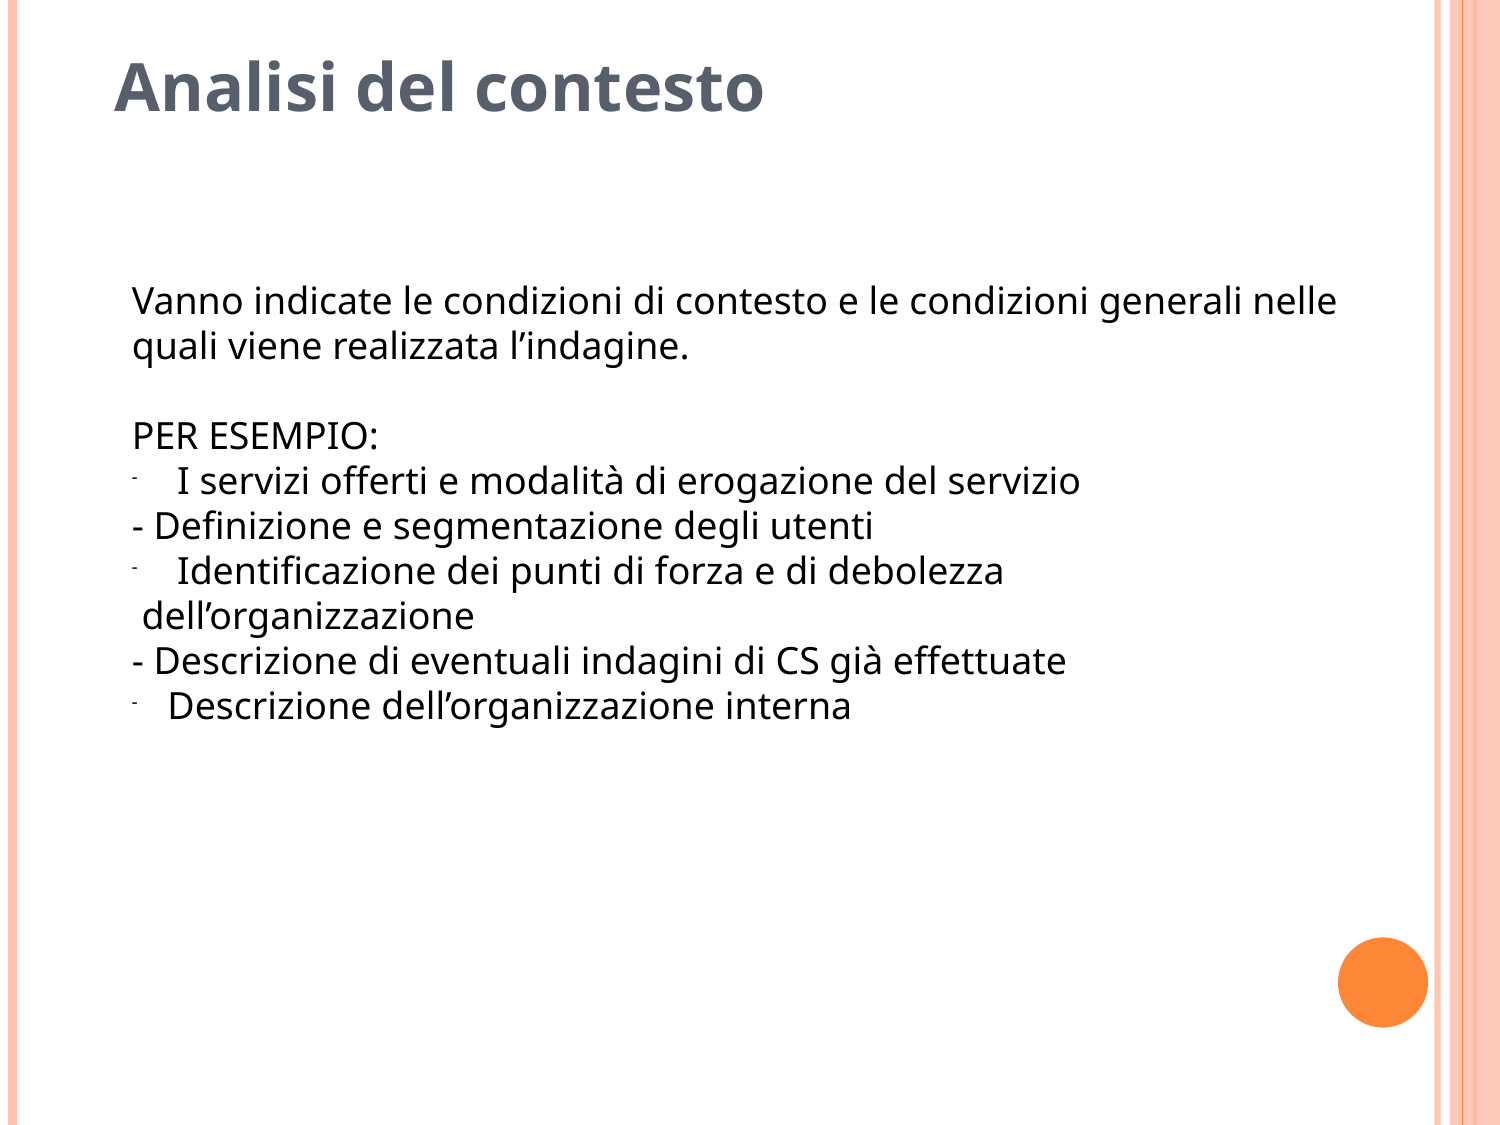

# Analisi del contesto
Vanno indicate le condizioni di contesto e le condizioni generali nelle quali viene realizzata l’indagine.
PER ESEMPIO:
 I servizi offerti e modalità di erogazione del servizio
- Definizione e segmentazione degli utenti
 Identificazione dei punti di forza e di debolezza
 dell’organizzazione
- Descrizione di eventuali indagini di CS già effettuate
Descrizione dell’organizzazione interna